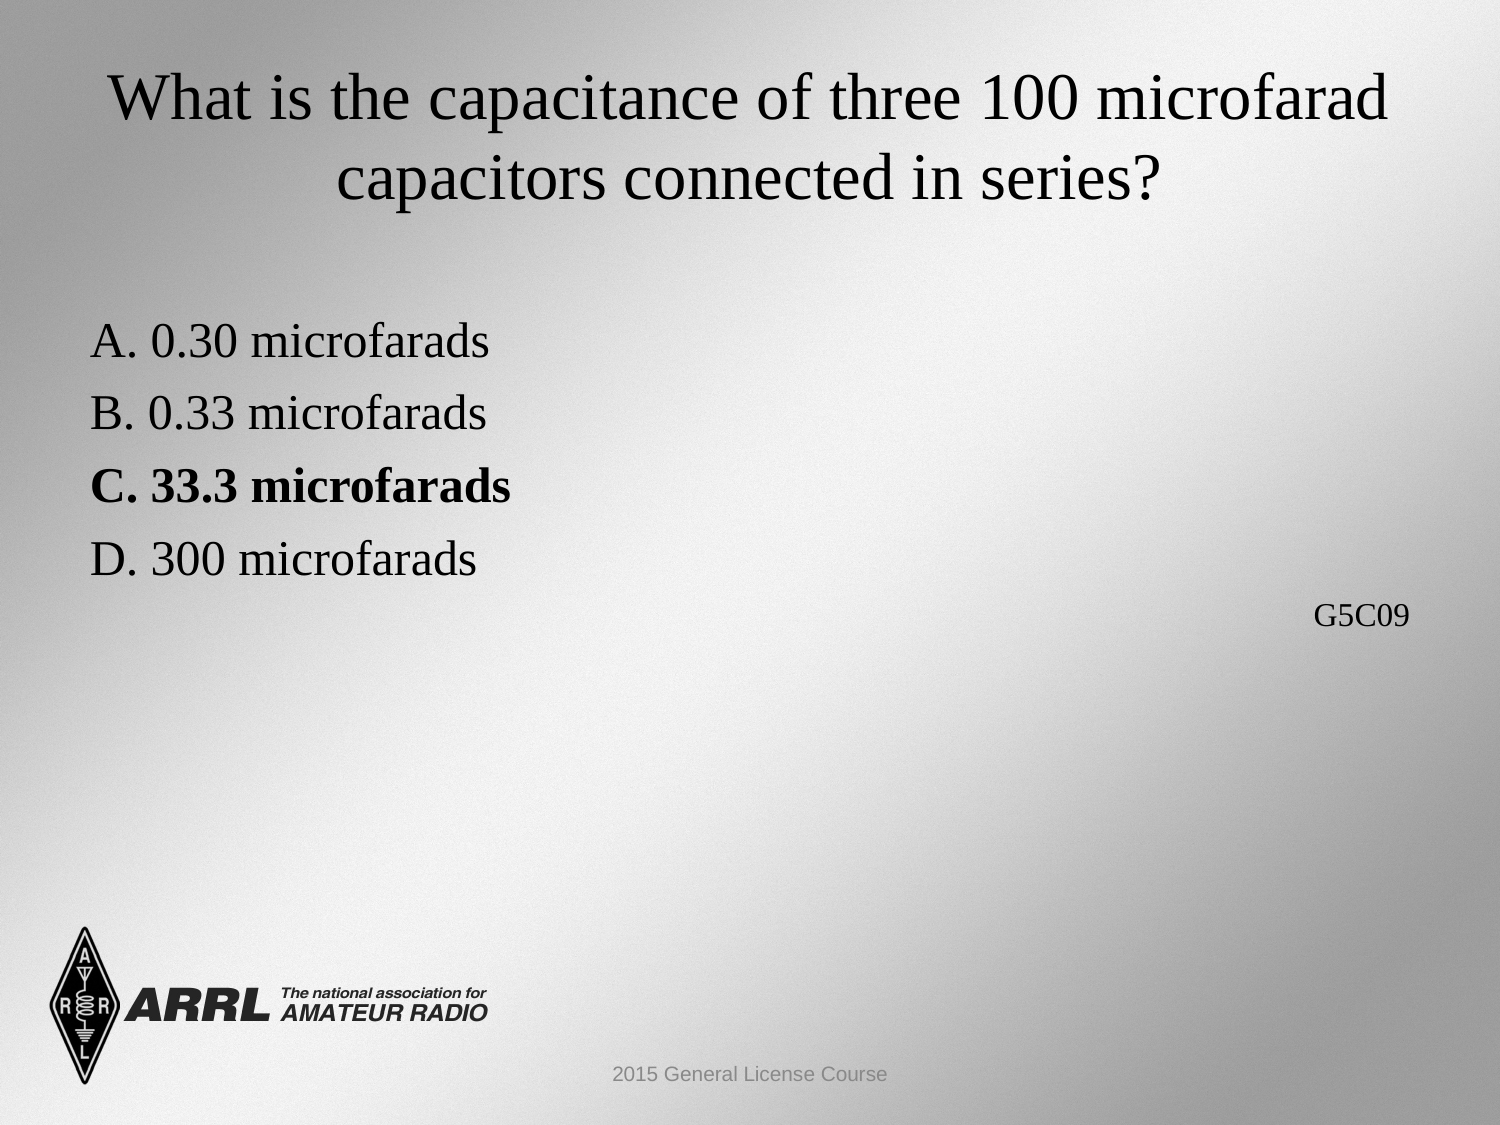

# What is the capacitance of three 100 microfarad capacitors connected in series?
A. 0.30 microfarads
B. 0.33 microfarads
C. 33.3 microfarads
D. 300 microfarads
 G5C09
2015 General License Course